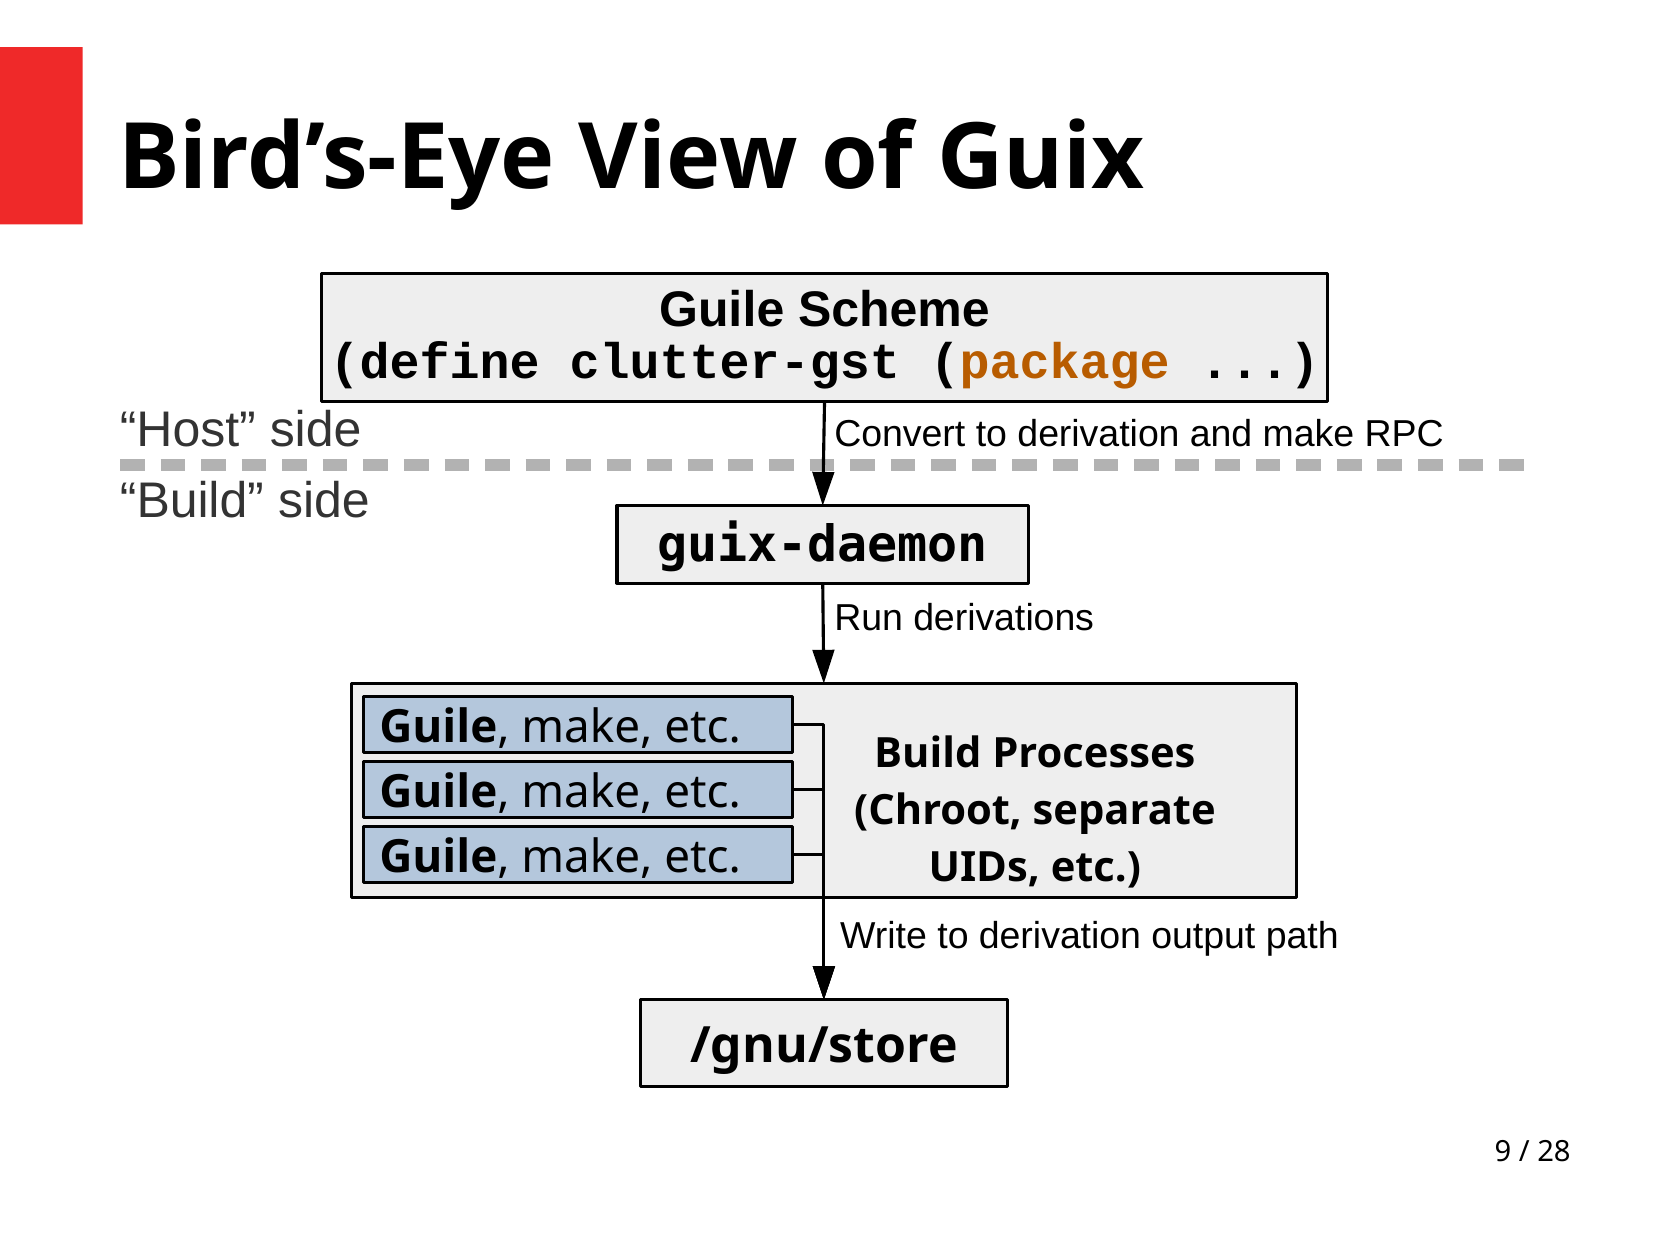

# Bird’s-Eye View of Guix
Guile Scheme
(define clutter-gst (package ...)
“Host” side
Convert to derivation and make RPC
“Build” side
guix-daemon
Run derivations
Guile, make, etc.
Build Processes
(Chroot, separate
UIDs, etc.)
Guile, make, etc.
Guile, make, etc.
Write to derivation output path
/gnu/store
9